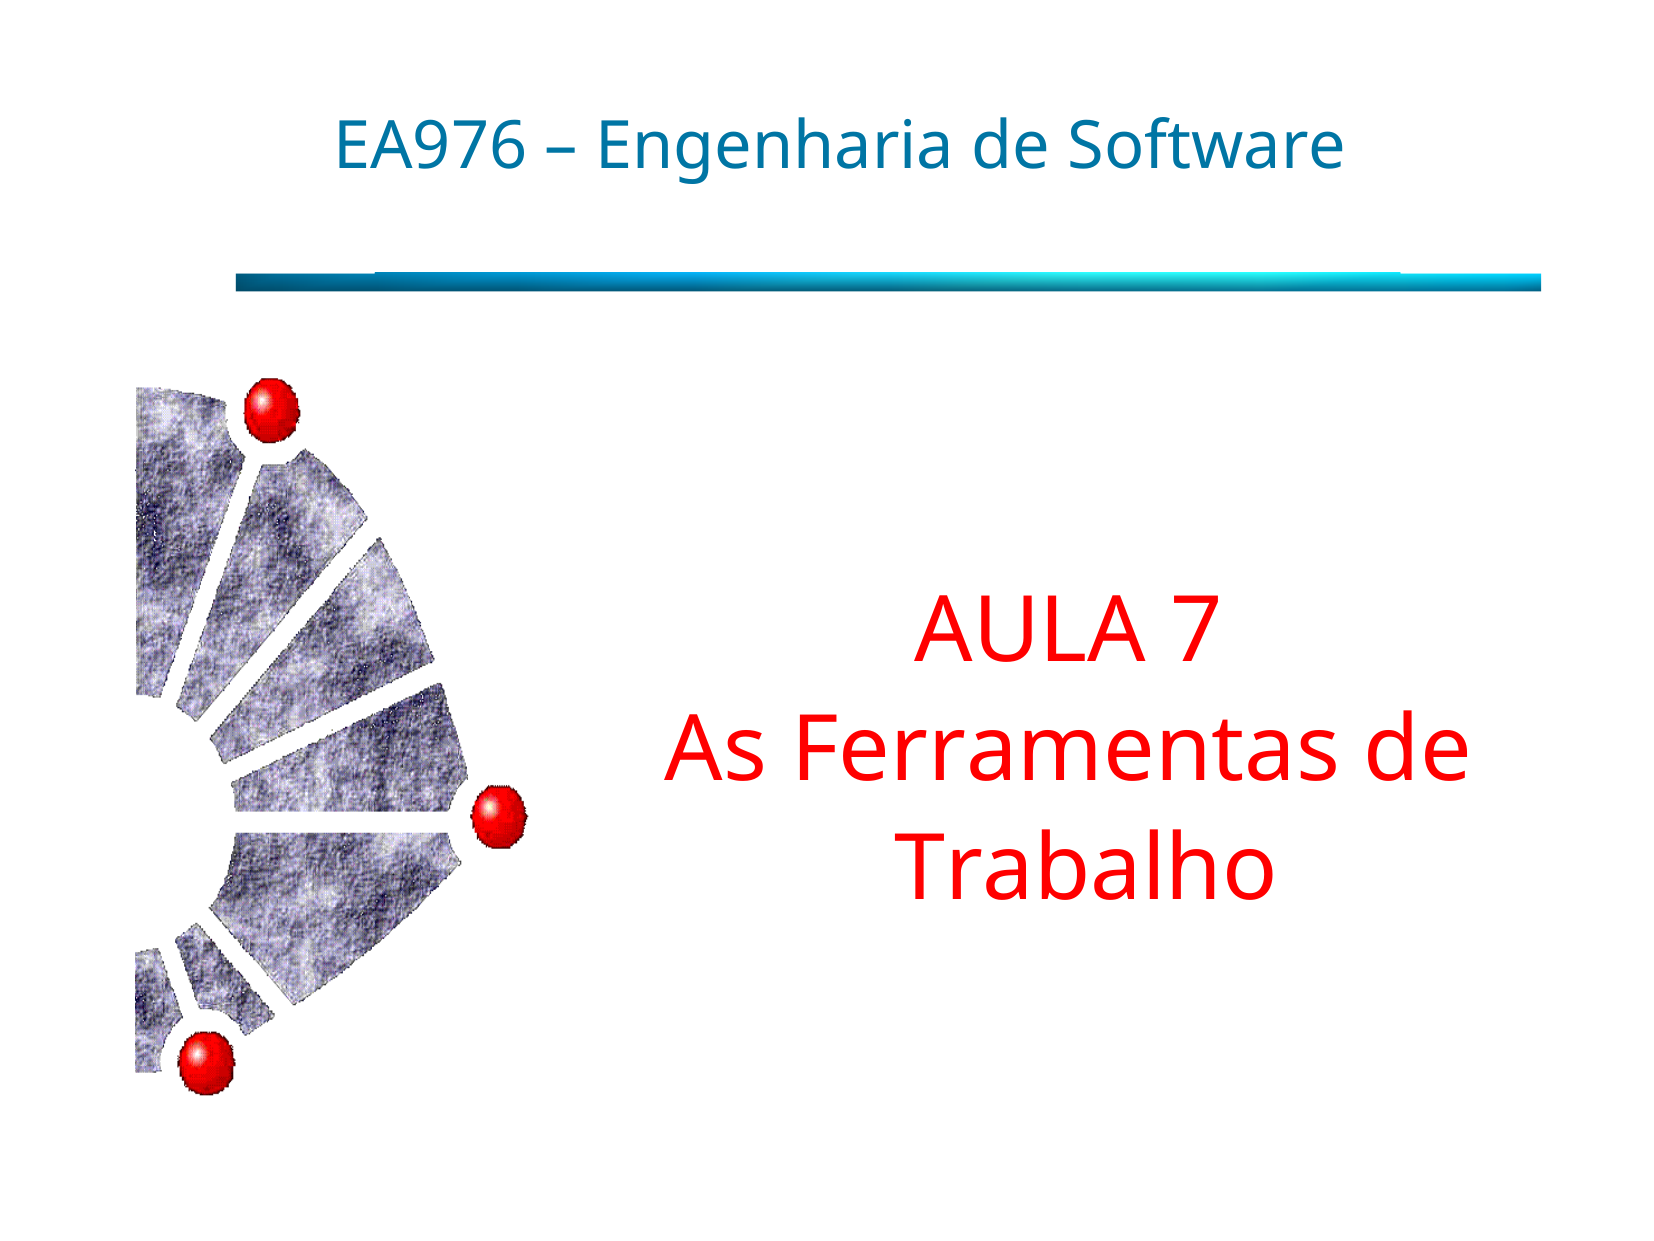

# EA976 – Engenharia de Software
AULA 7
As Ferramentas de Trabalho